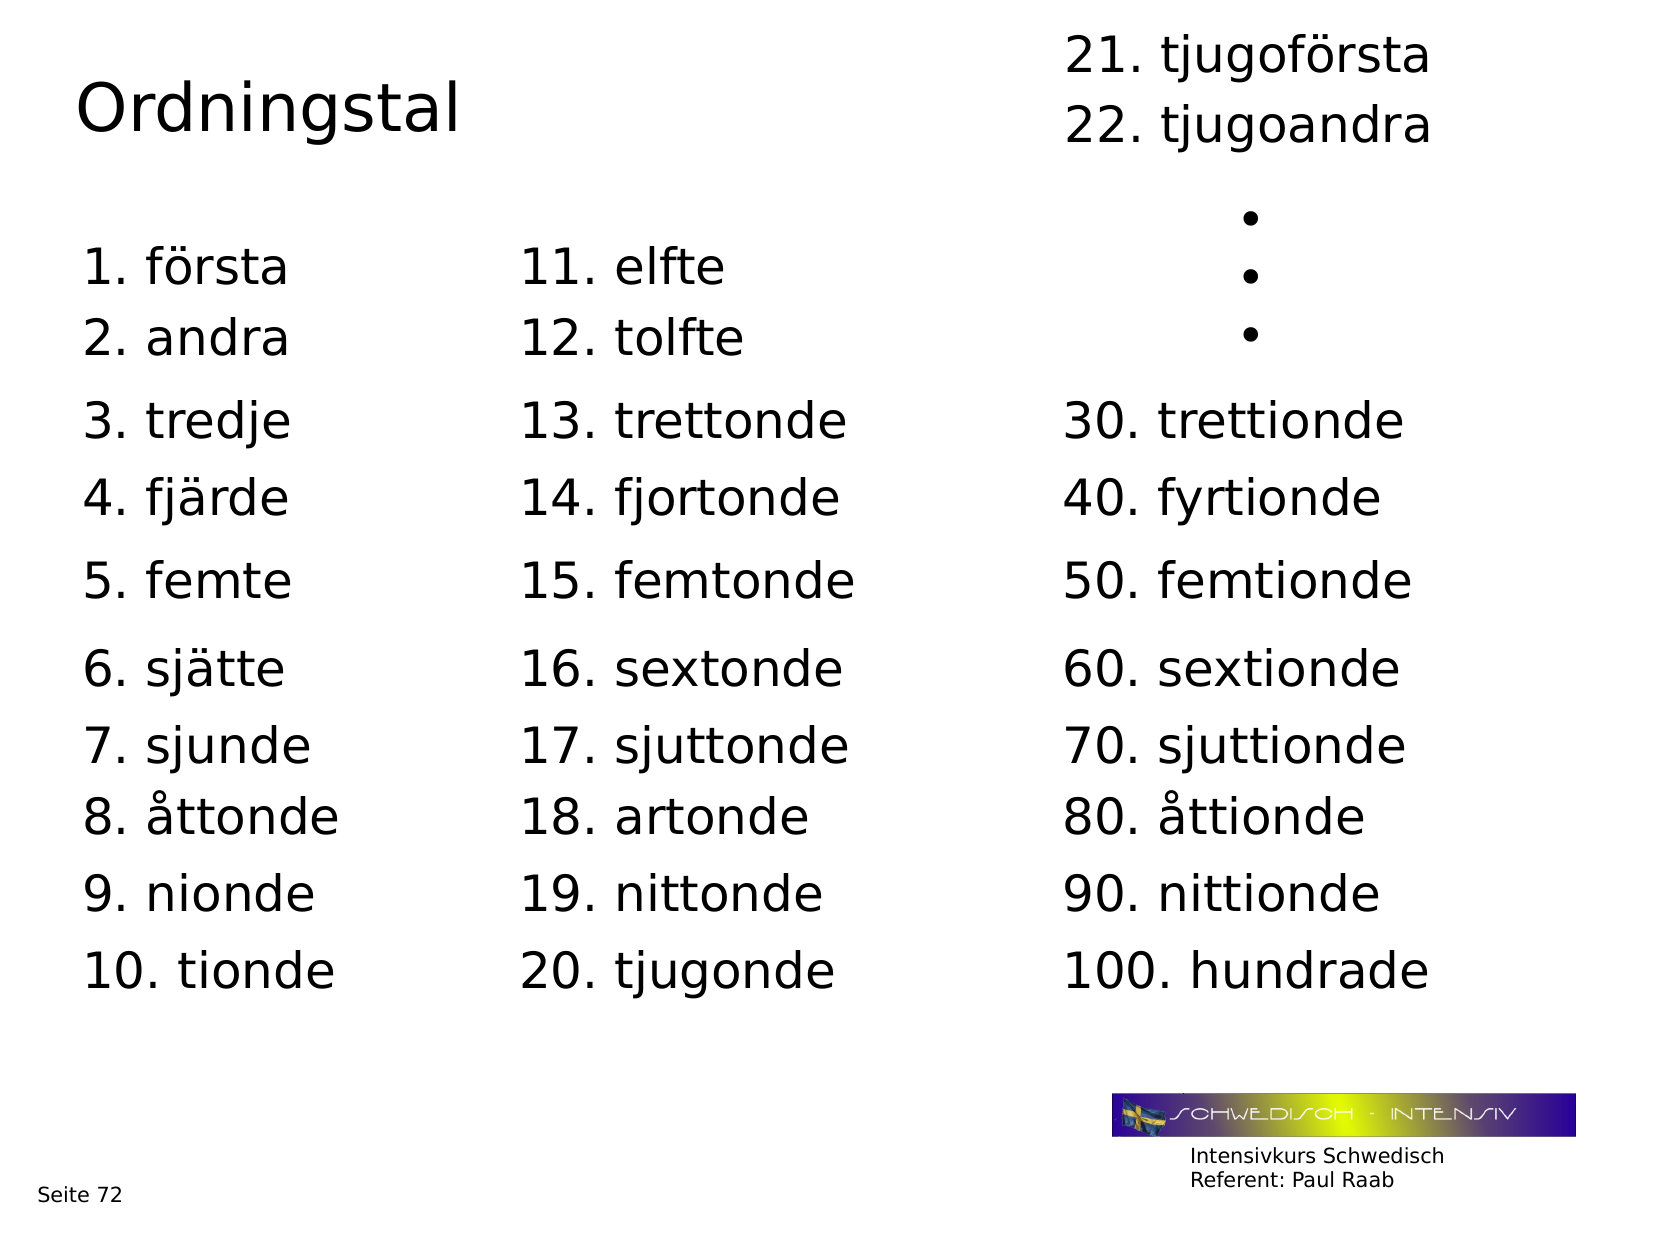

21. tjugoförsta
Ordningstal
22. tjugoandra
•
•
•
1. första
11. elfte
2. andra
12. tolfte
3. tredje
13. trettonde
30. trettionde
4. fjärde
14. fjortonde
40. fyrtionde
5. femte
15. femtonde
50. femtionde
6. sjätte
16. sextonde
60. sextionde
7. sjunde
17. sjuttonde
70. sjuttionde
8. åttonde
18. artonde
80. åttionde
9. nionde
19. nittonde
90. nittionde
10. tionde
20. tjugonde
100. hundrade